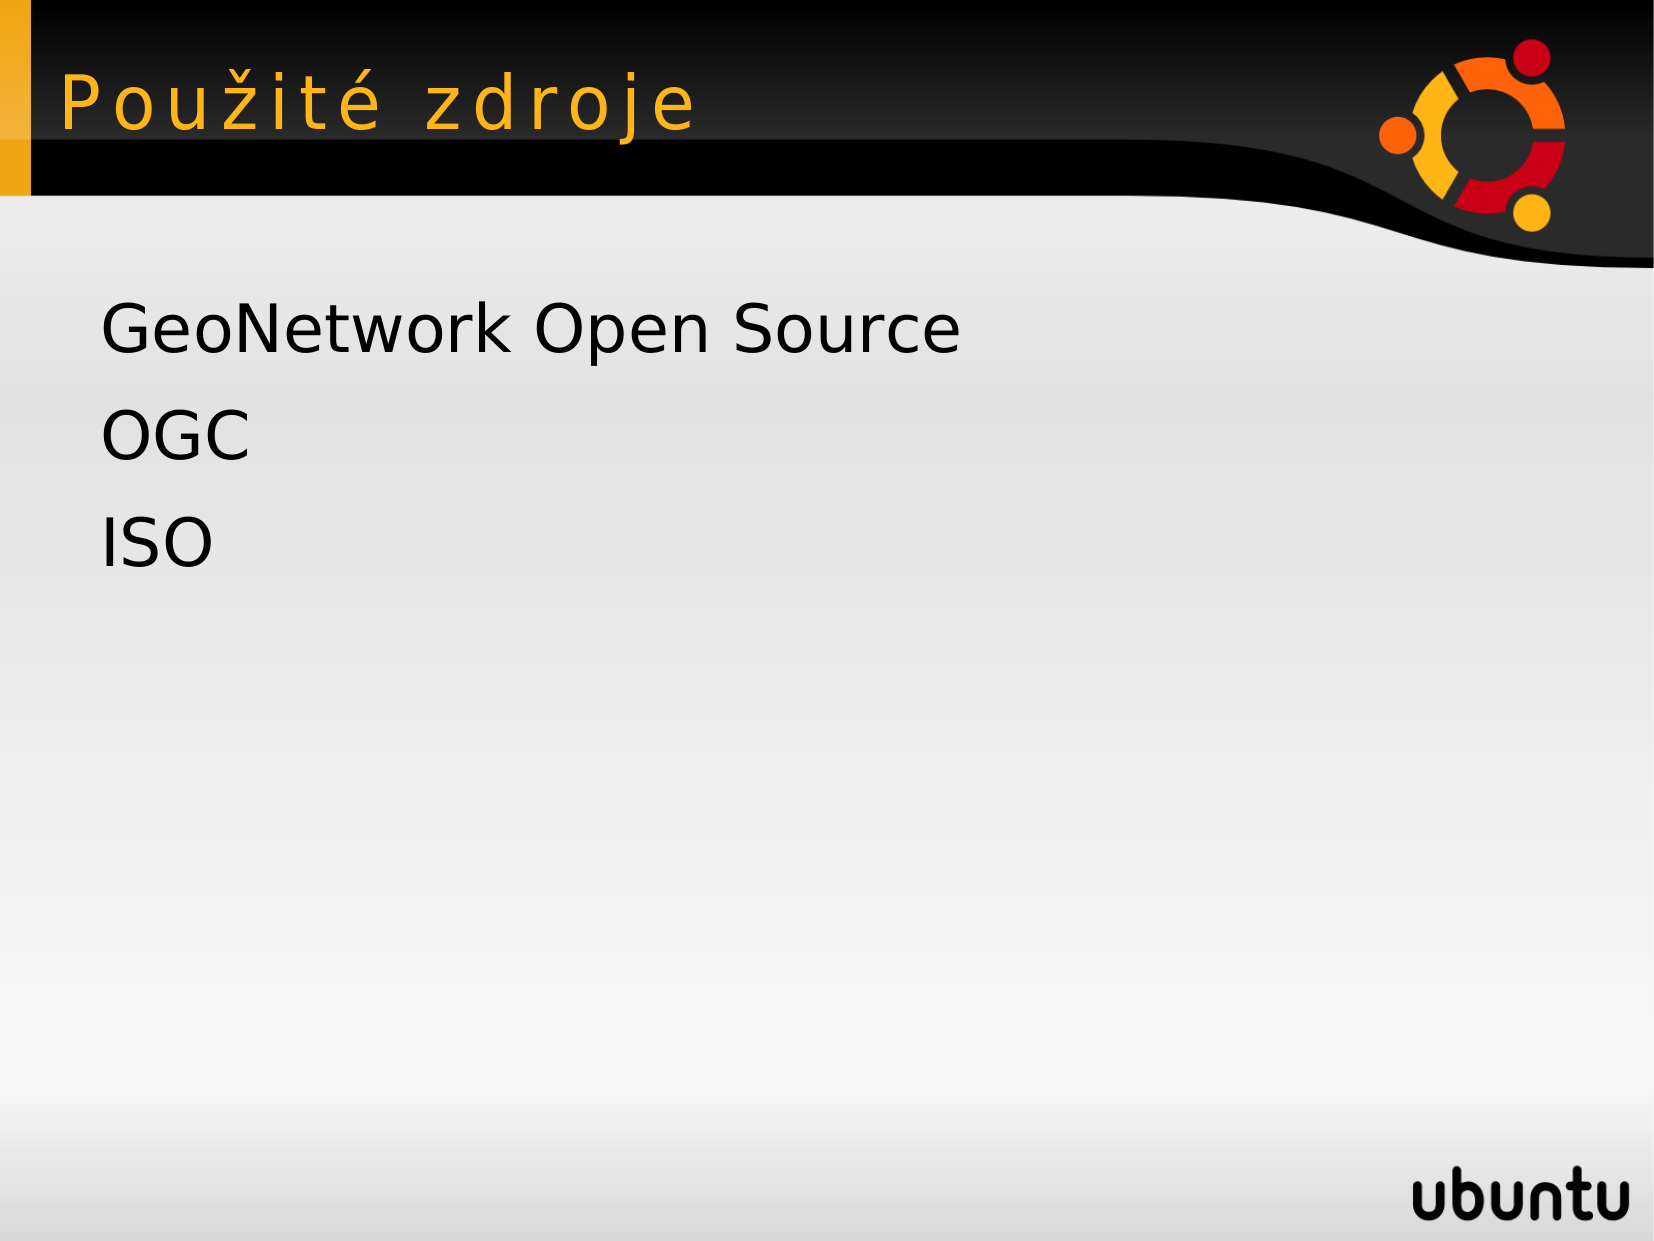

# Použité zdroje
GeoNetwork Open Source
OGC
ISO